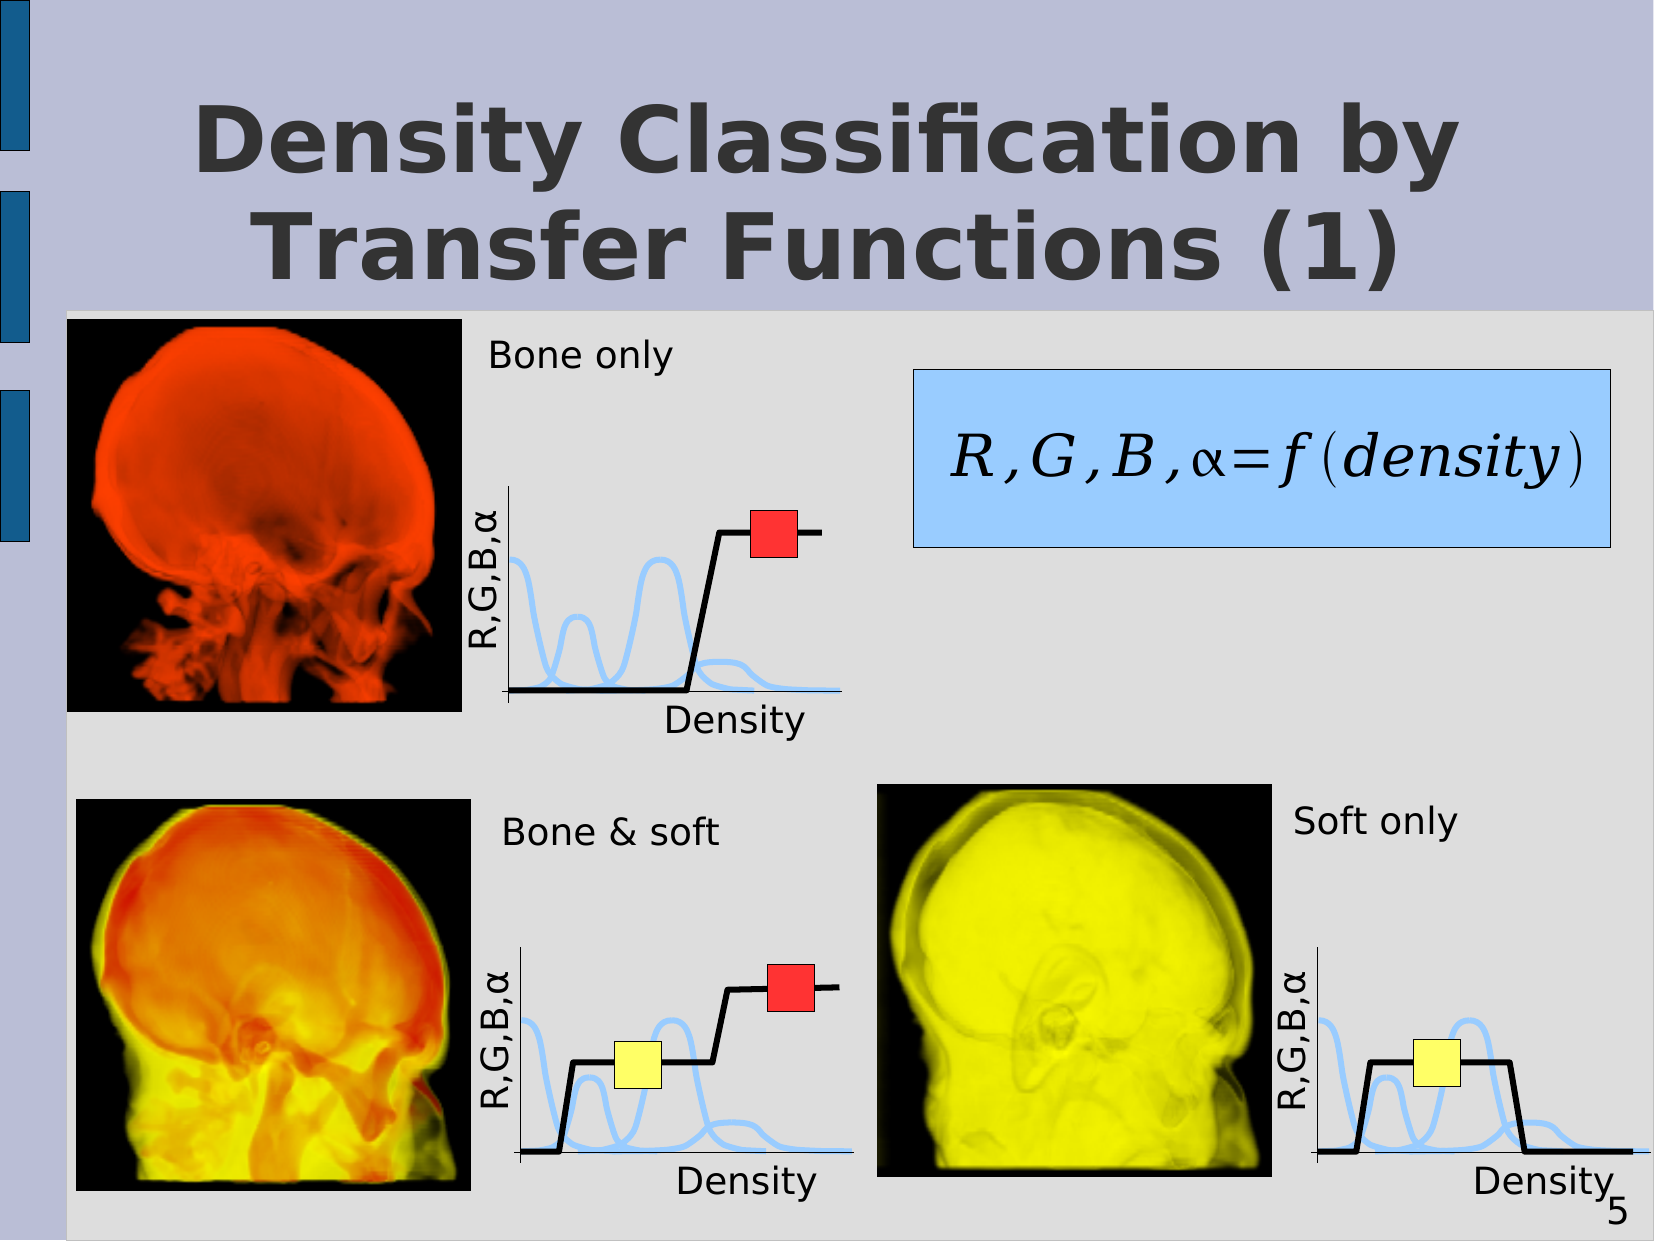

# Density Classification by Transfer Functions (1)
Bone only
R,G,B,α
Density
Soft only
Bone & soft
R,G,B,α
Density
R,G,B,α
Density